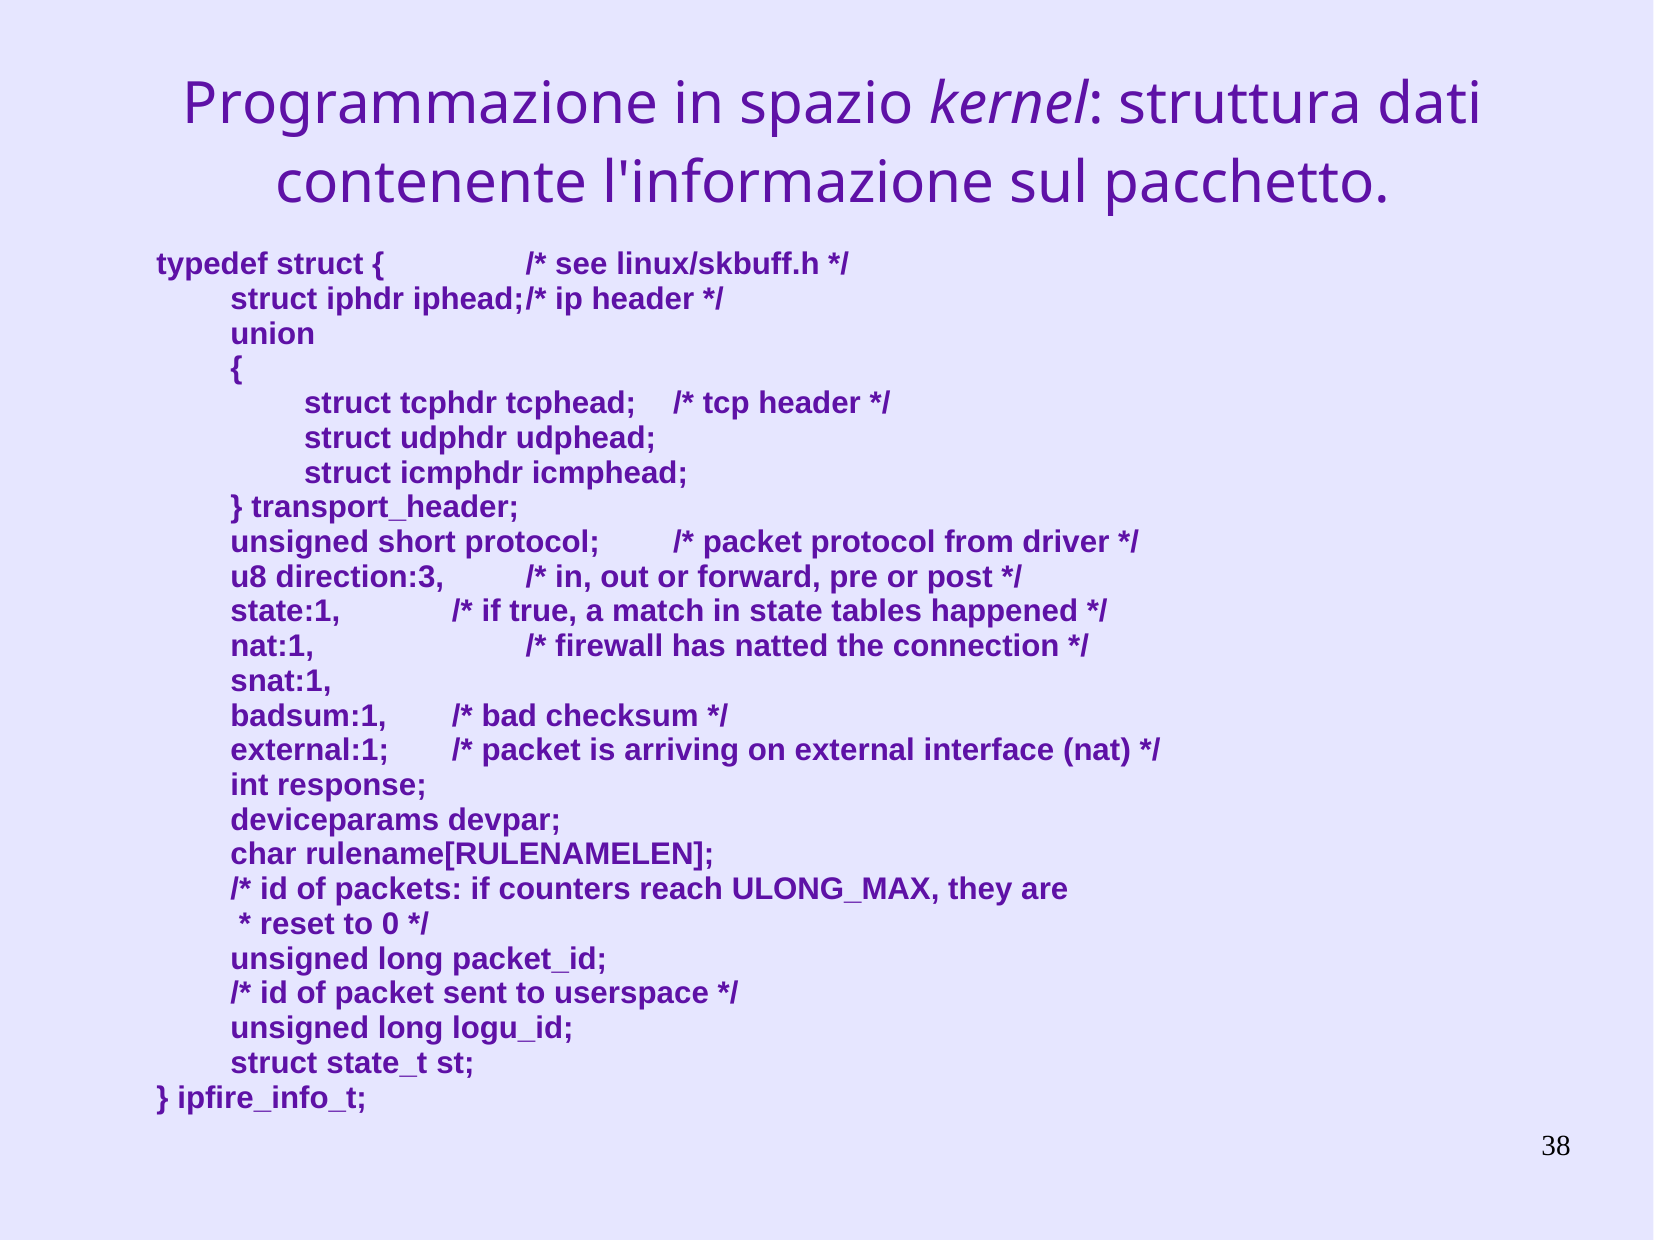

# Programmazione in spazio kernel: struttura dati contenente l'informazione sul pacchetto.
	typedef struct {		/* see linux/skbuff.h */
		struct iphdr iphead;	/* ip header */
		union
		{
			struct tcphdr tcphead;	/* tcp header */
			struct udphdr udphead;
			struct icmphdr icmphead;
		} transport_header;
		unsigned short protocol;	/* packet protocol from driver */
		u8 direction:3,		/* in, out or forward, pre or post */
	 	state:1,		/* if true, a match in state tables happened */
	 	nat:1,			/* firewall has natted the connection */
	 	snat:1,
	 	badsum:1,	/* bad checksum */
	 	external:1; 	/* packet is arriving on external interface (nat) */
		int response;
		deviceparams devpar;
		char rulename[RULENAMELEN];
		/* id of packets: if counters reach ULONG_MAX, they are
		 * reset to 0 */
		unsigned long packet_id;
		/* id of packet sent to userspace */
		unsigned long logu_id;
		struct state_t st;
	} ipfire_info_t;
38